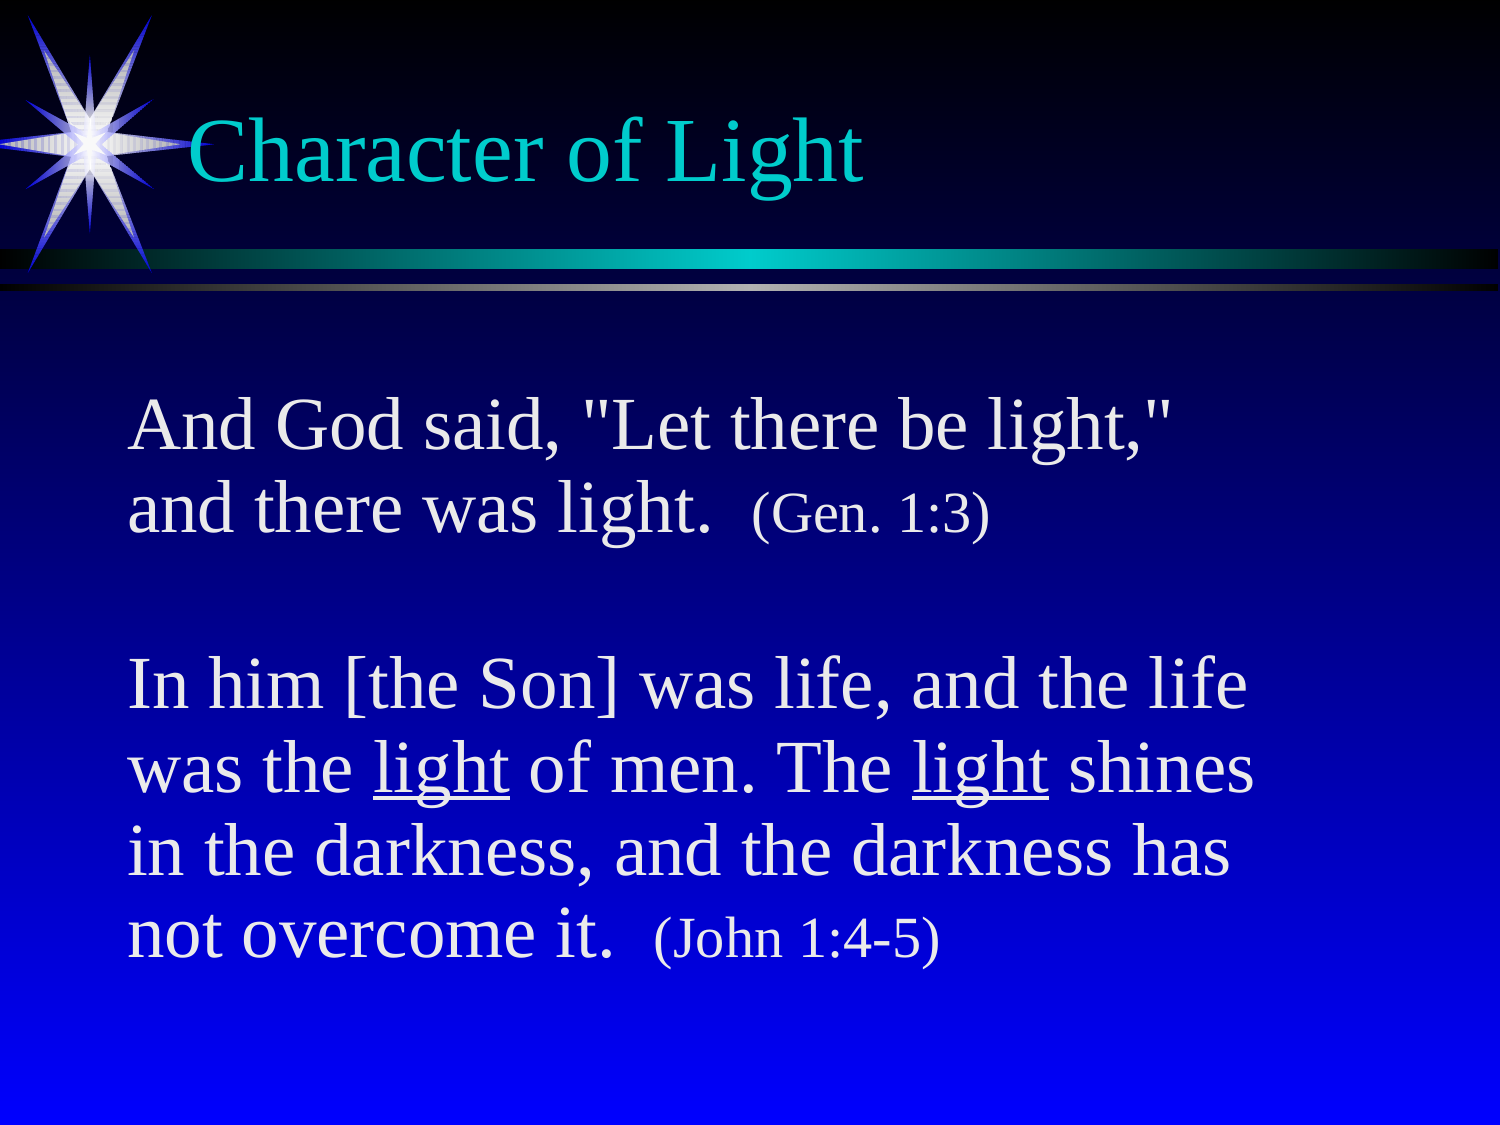

# Character of Light
And God said, "Let there be light," and there was light. (Gen. 1:3)
In him [the Son] was life, and the life was the light of men. The light shines in the darkness, and the darkness has not overcome it. (John 1:4-5)